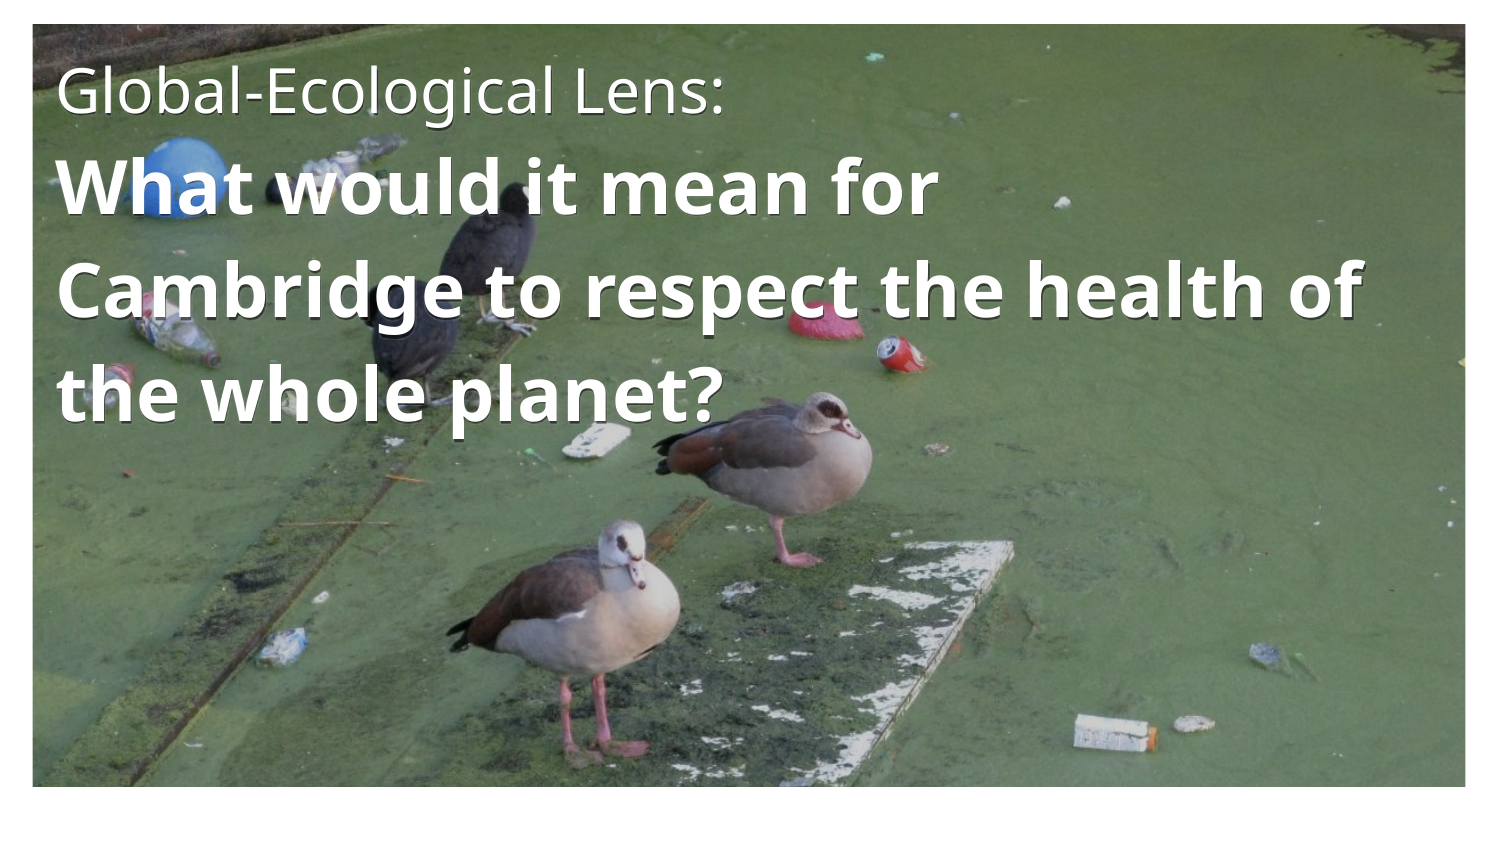

Global-Ecological Lens:
What would it mean for Cambridge to respect the health of the whole planet?